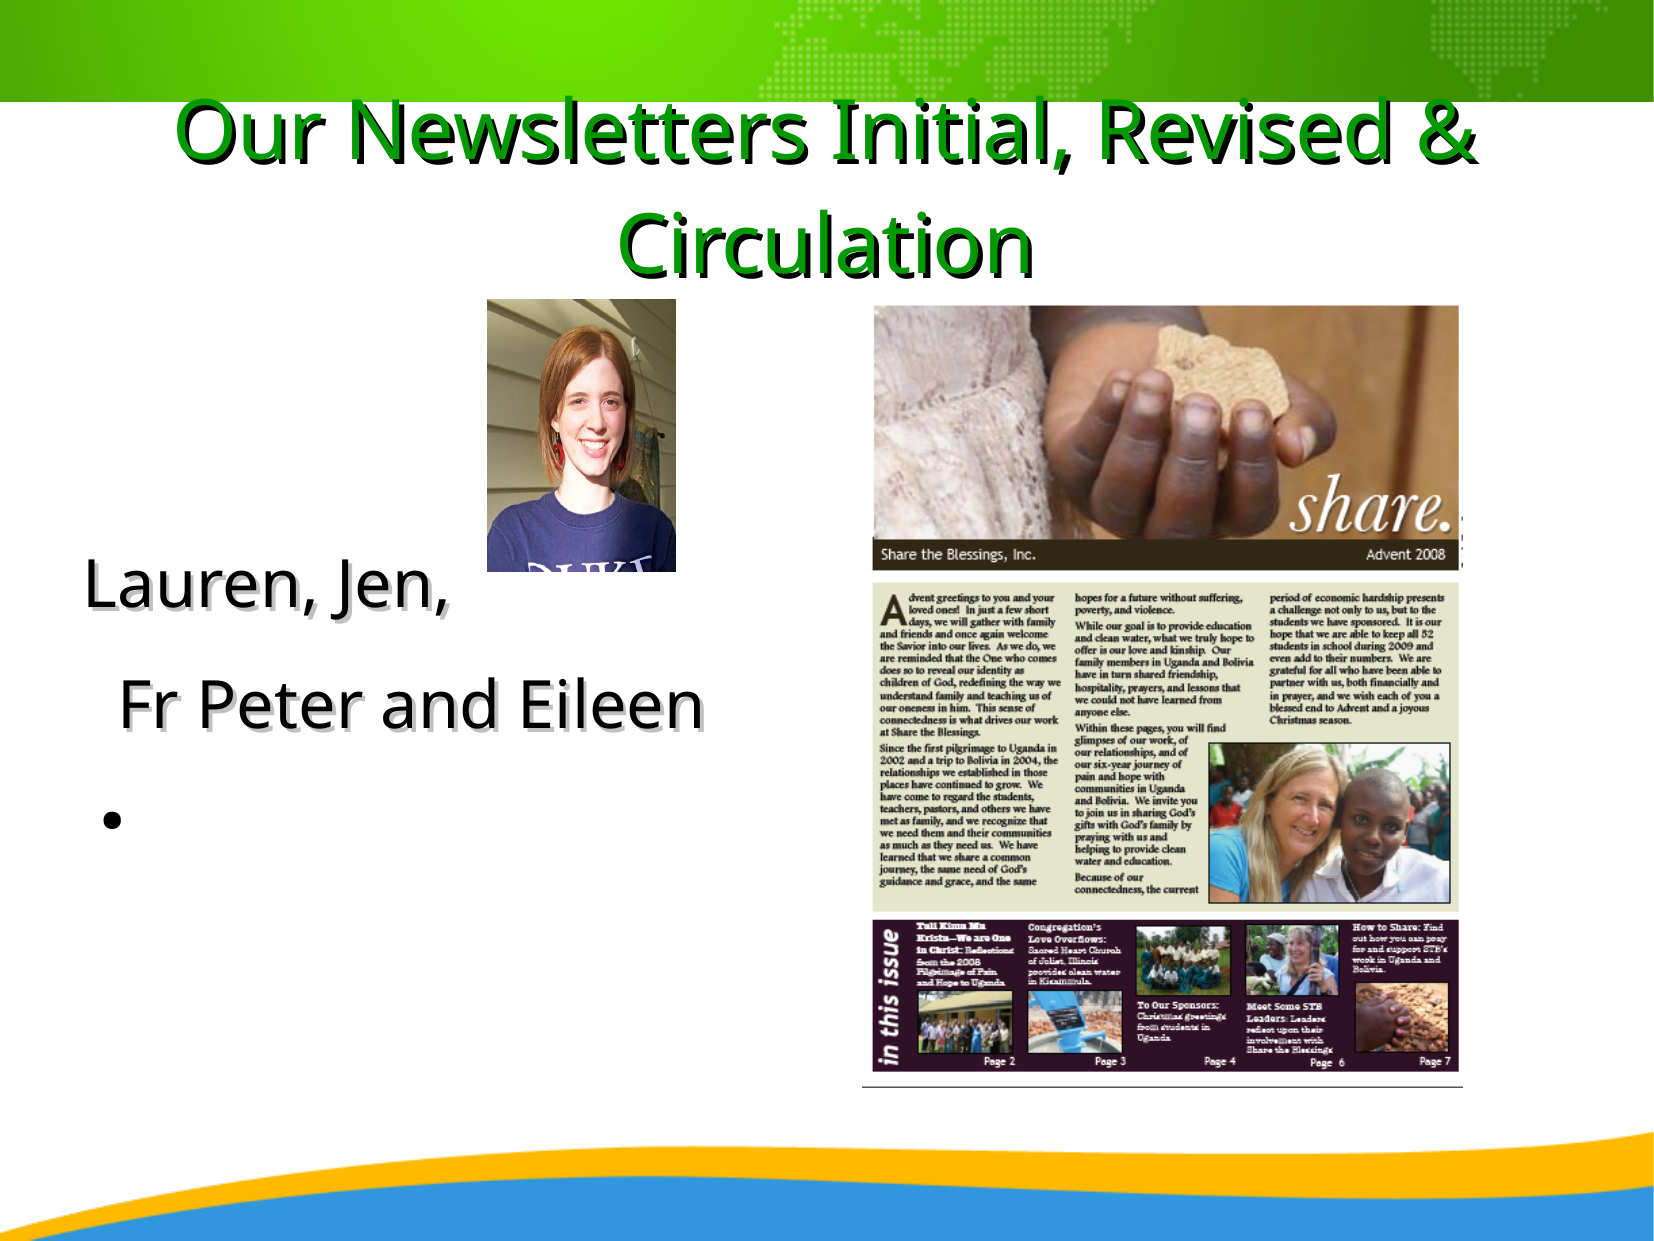

# Our Newsletters Initial, Revised & Circulation
Lauren, Jen,
 Fr Peter and Eileen